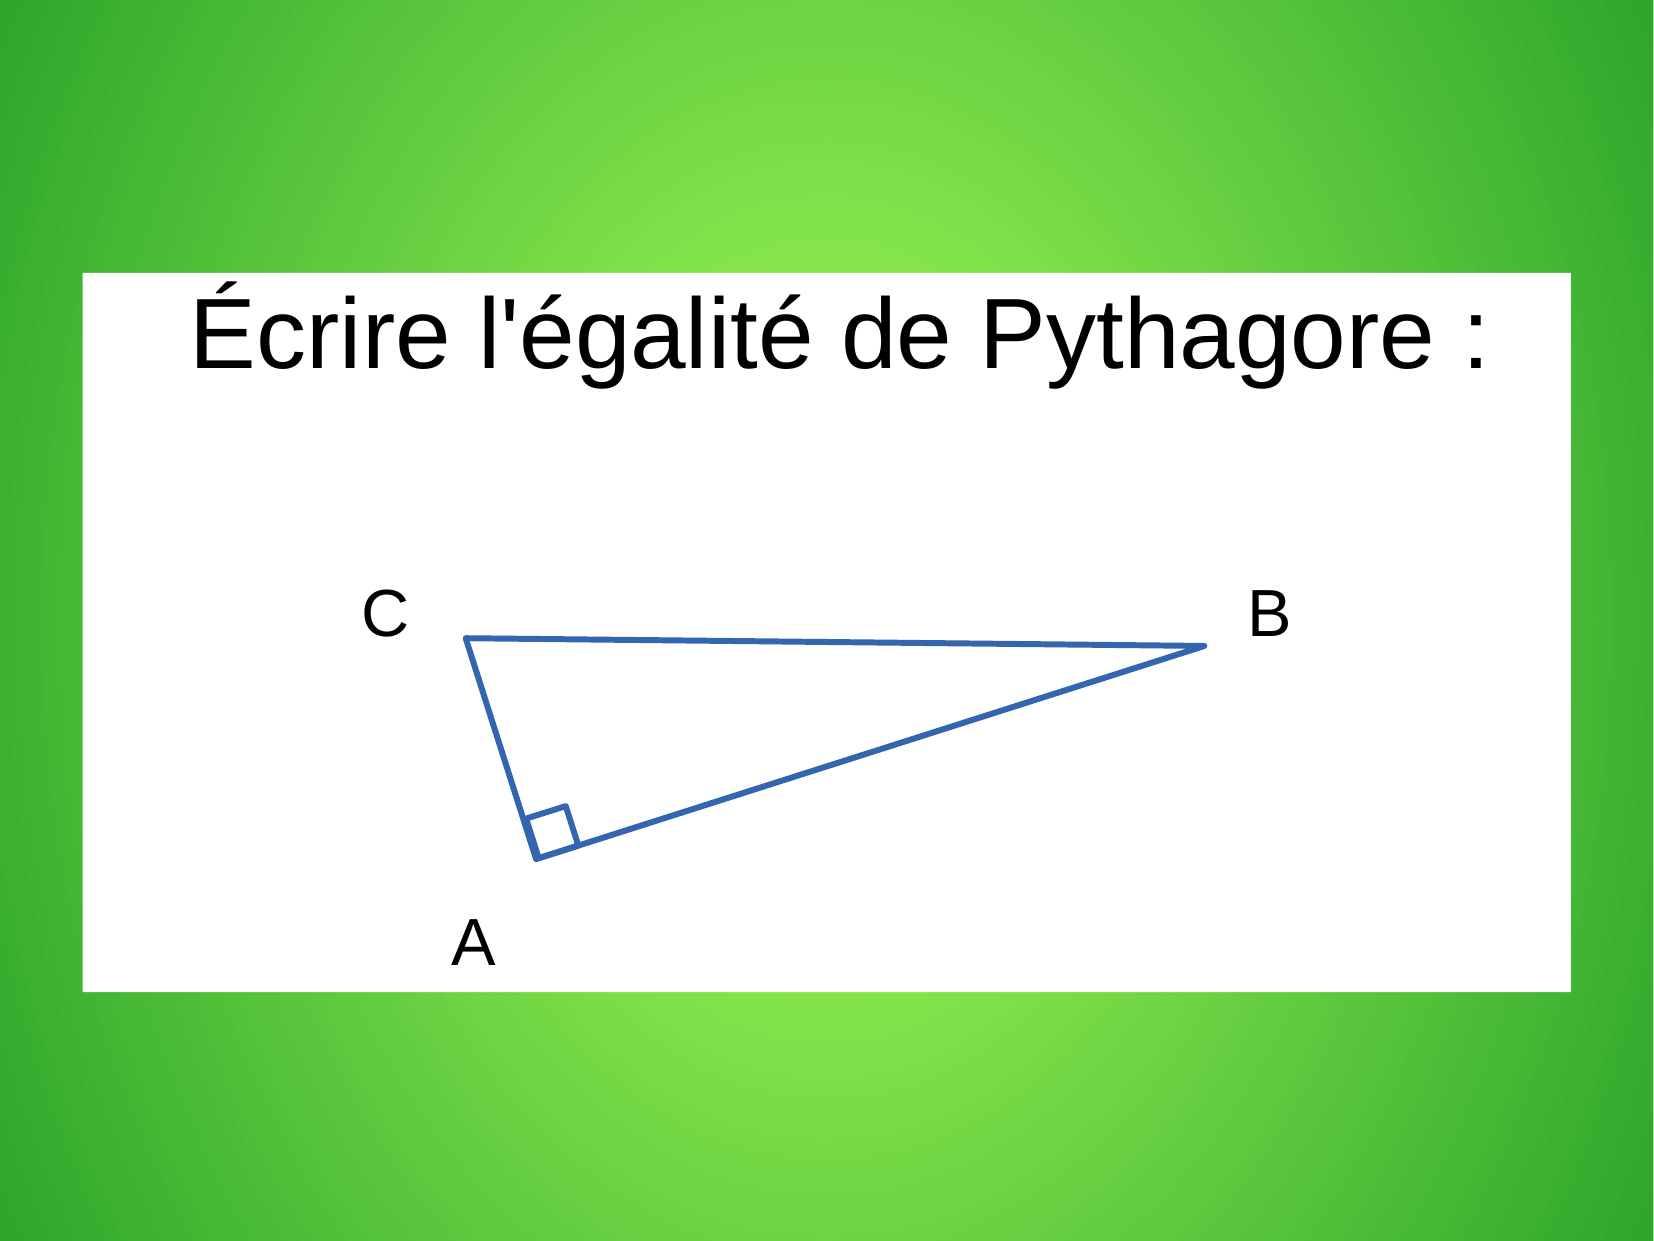

Écrire l'égalité de Pythagore :
C												B
					A